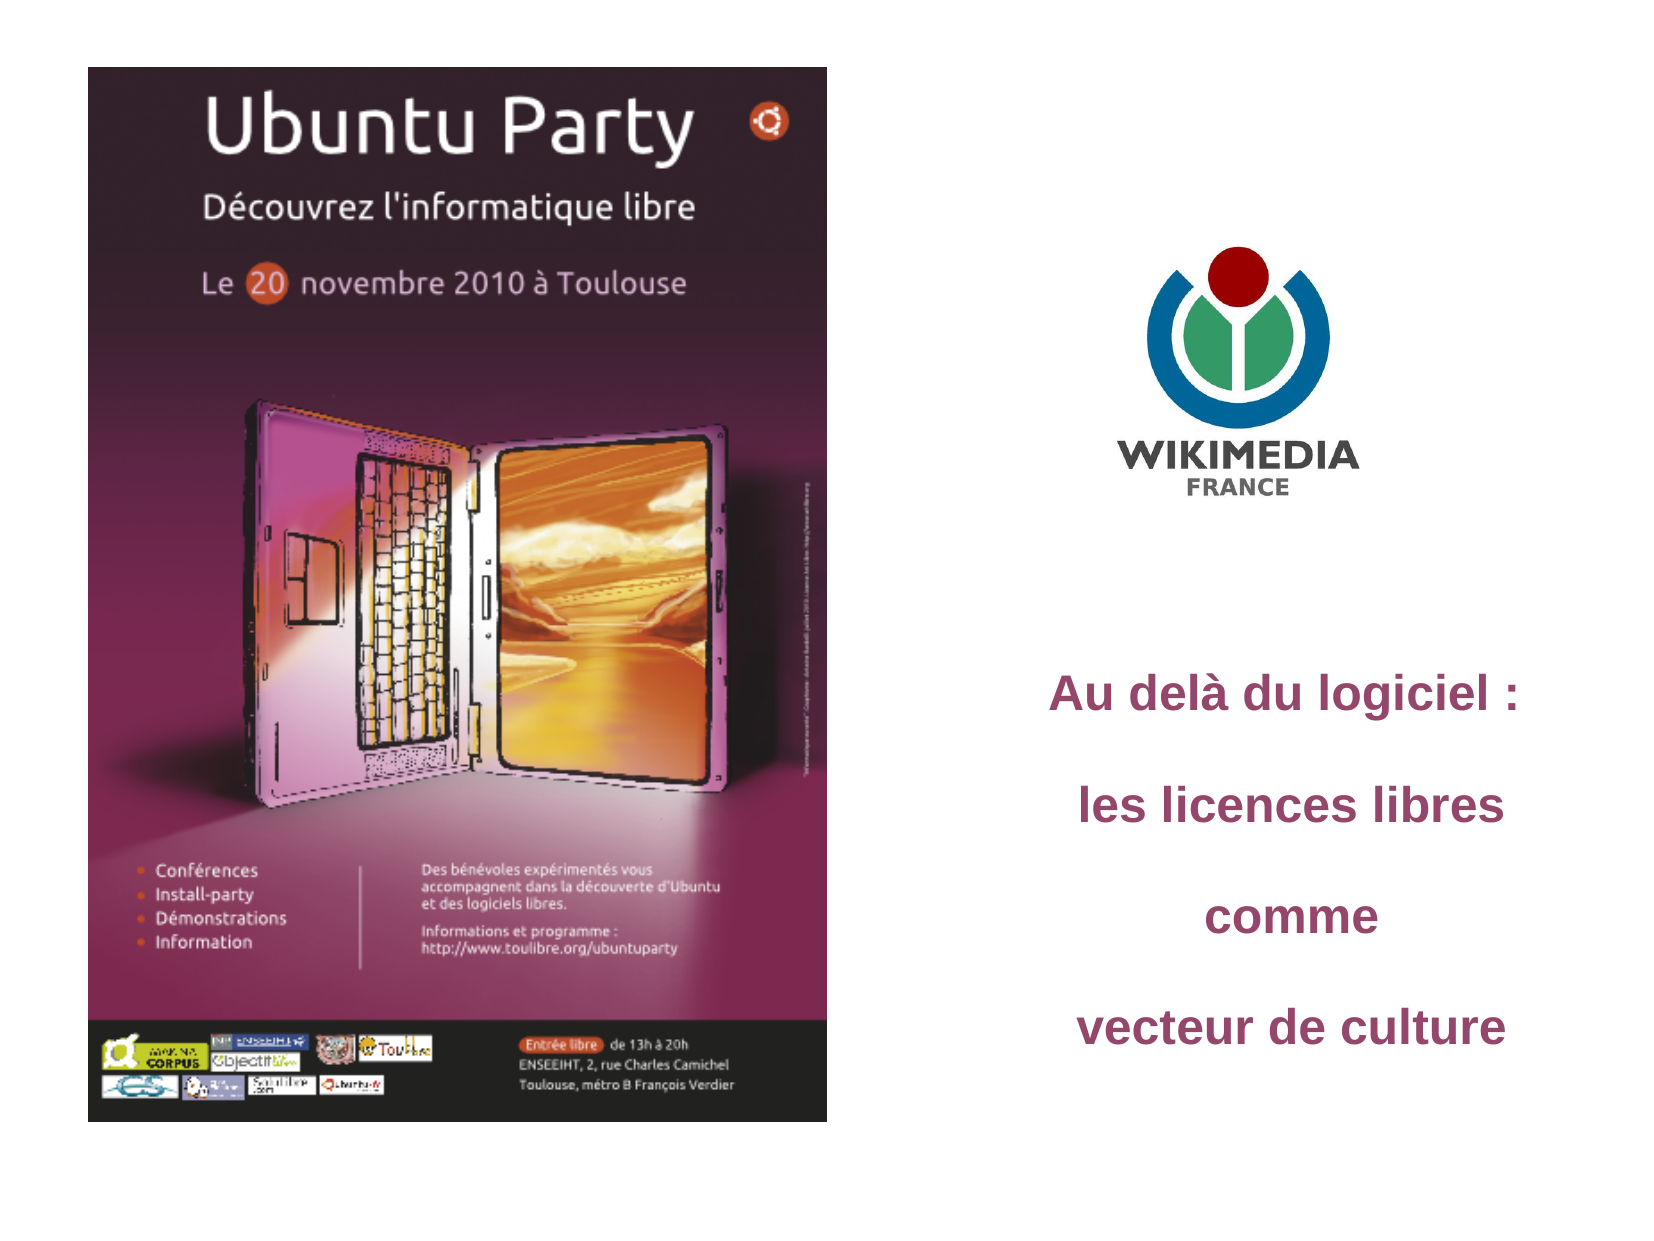

Au delà du logiciel :
les licences libres
comme
vecteur de culture